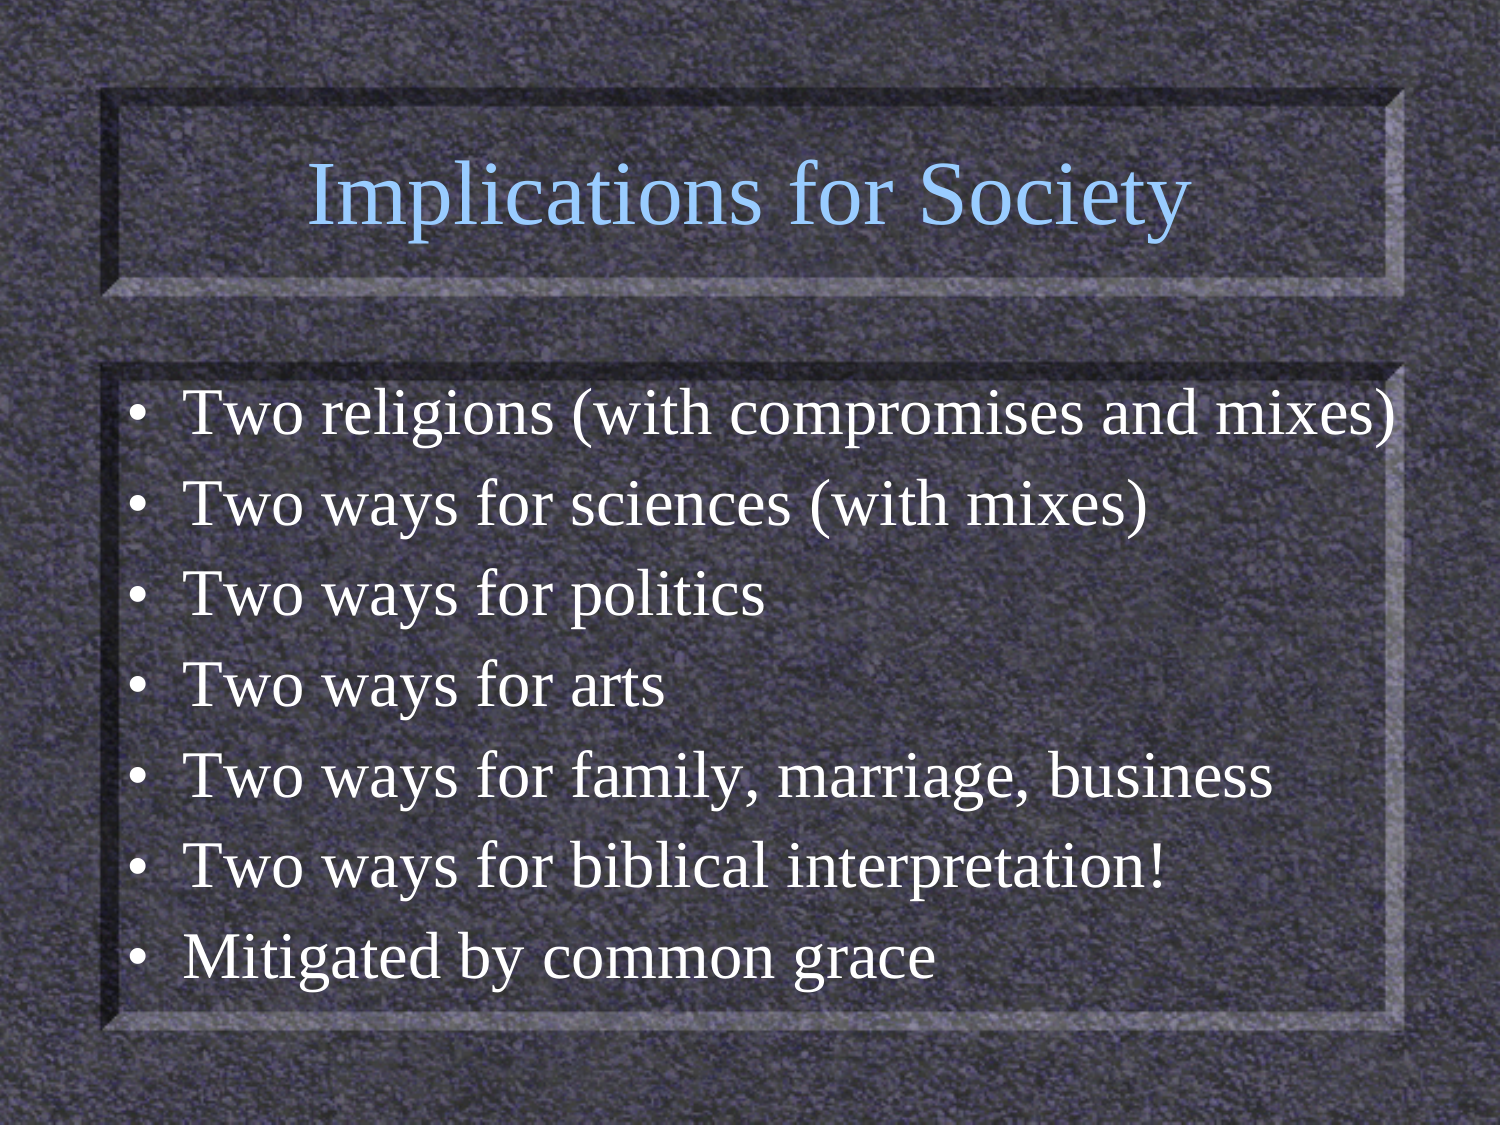

# Implications for Society
Two religions (with compromises and mixes)
Two ways for sciences (with mixes)
Two ways for politics
Two ways for arts
Two ways for family, marriage, business
Two ways for biblical interpretation!
Mitigated by common grace